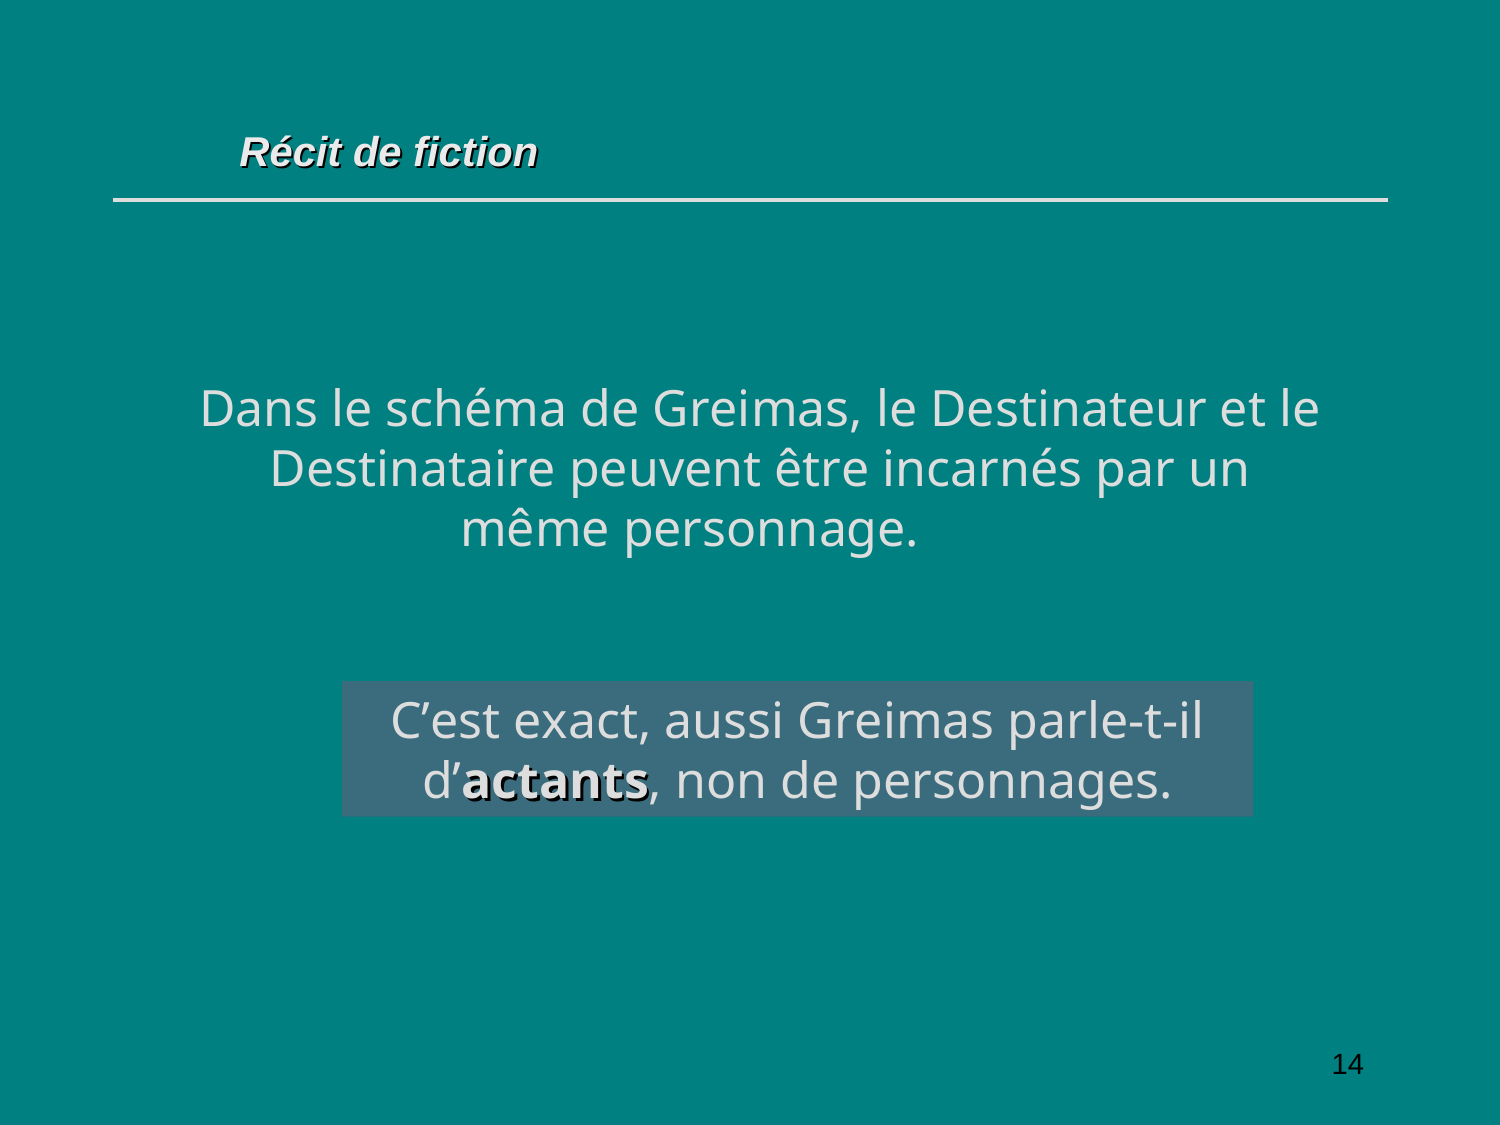

Récit de fiction
Dans le schéma de Greimas, le Destinateur et le Destinataire peuvent être incarnés par un même personnage.
Oui / Non ?
C’est exact, aussi Greimas parle-t-il d’actants, non de personnages.
14